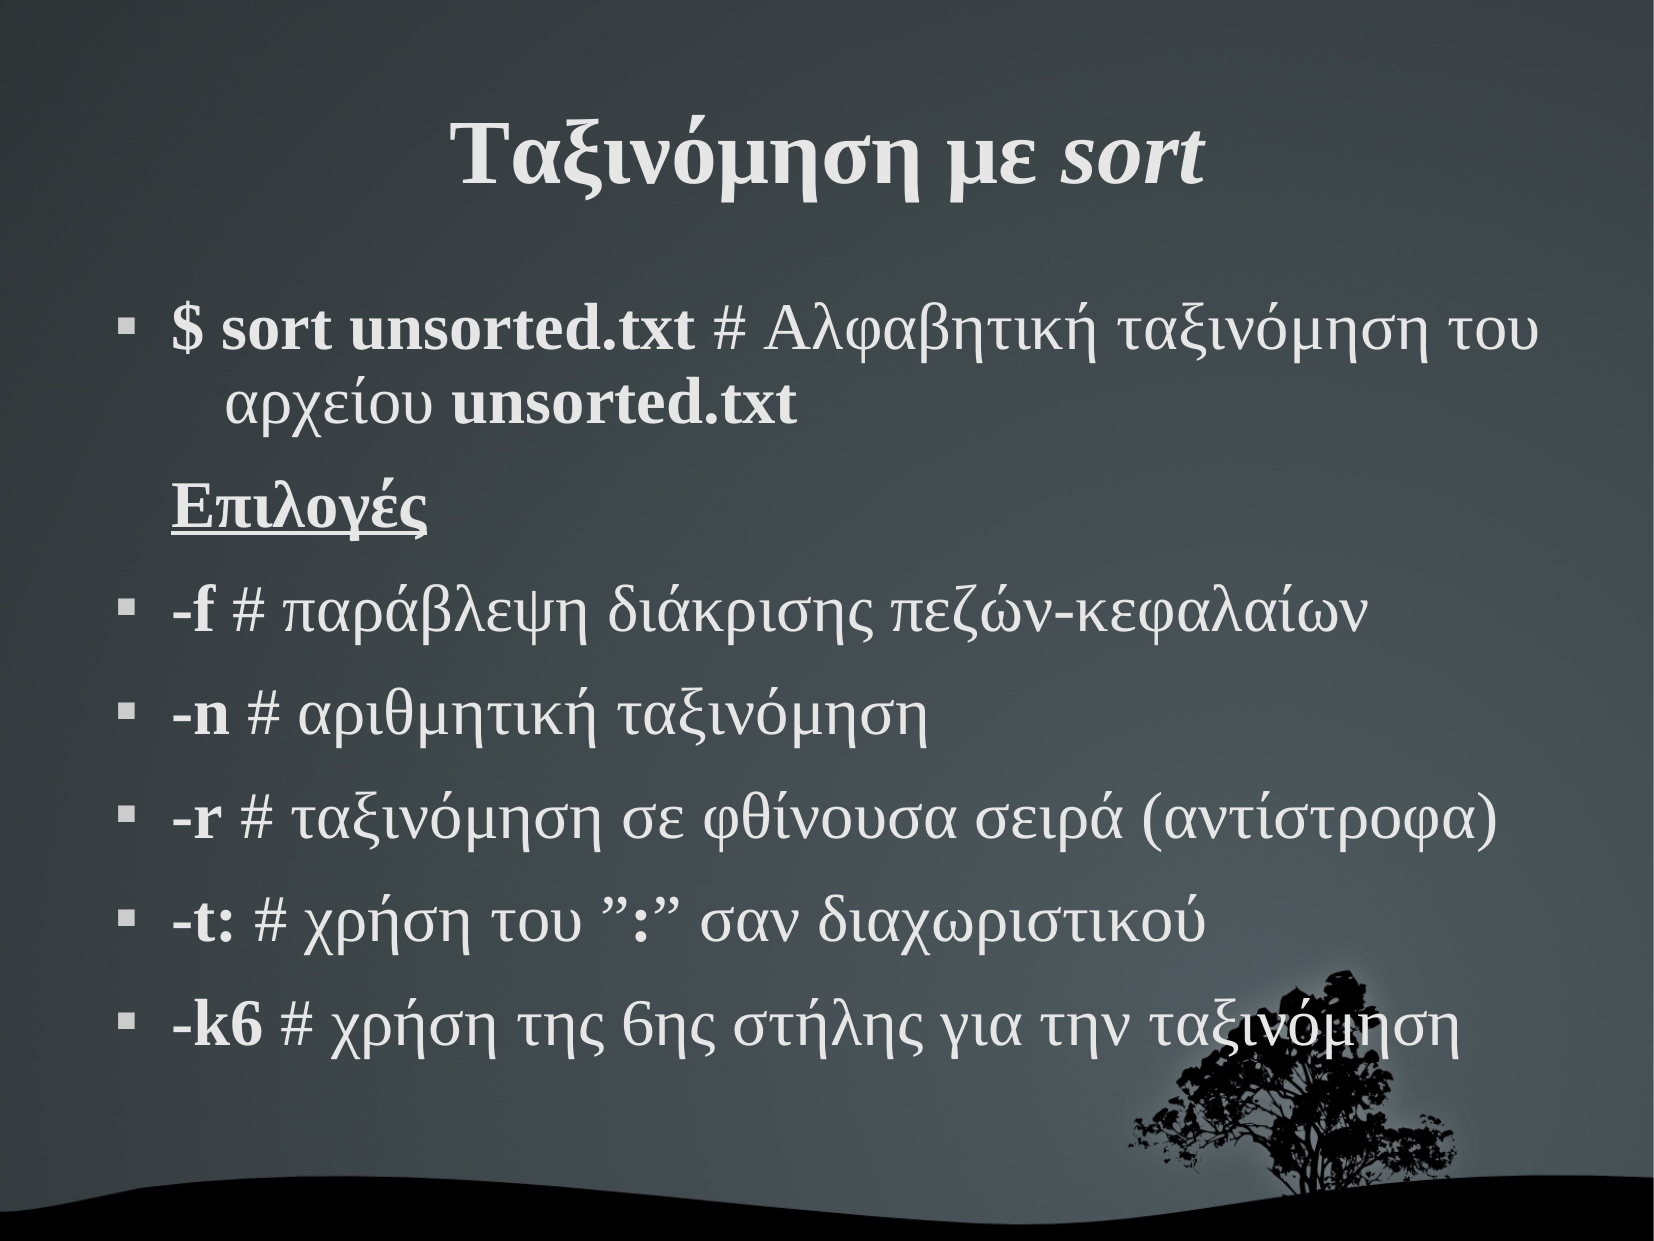

# Ταξινόμηση με sort
$ sort unsorted.txt # Αλφαβητική ταξινόμηση του αρχείου unsorted.txt
Επιλογές
-f # παράβλεψη διάκρισης πεζών-κεφαλαίων
-n # αριθμητική ταξινόμηση
-r # ταξινόμηση σε φθίνουσα σειρά (αντίστροφα)
-t: # χρήση του ”:” σαν διαχωριστικού
-k6 # χρήση της 6ης στήλης για την ταξινόμηση